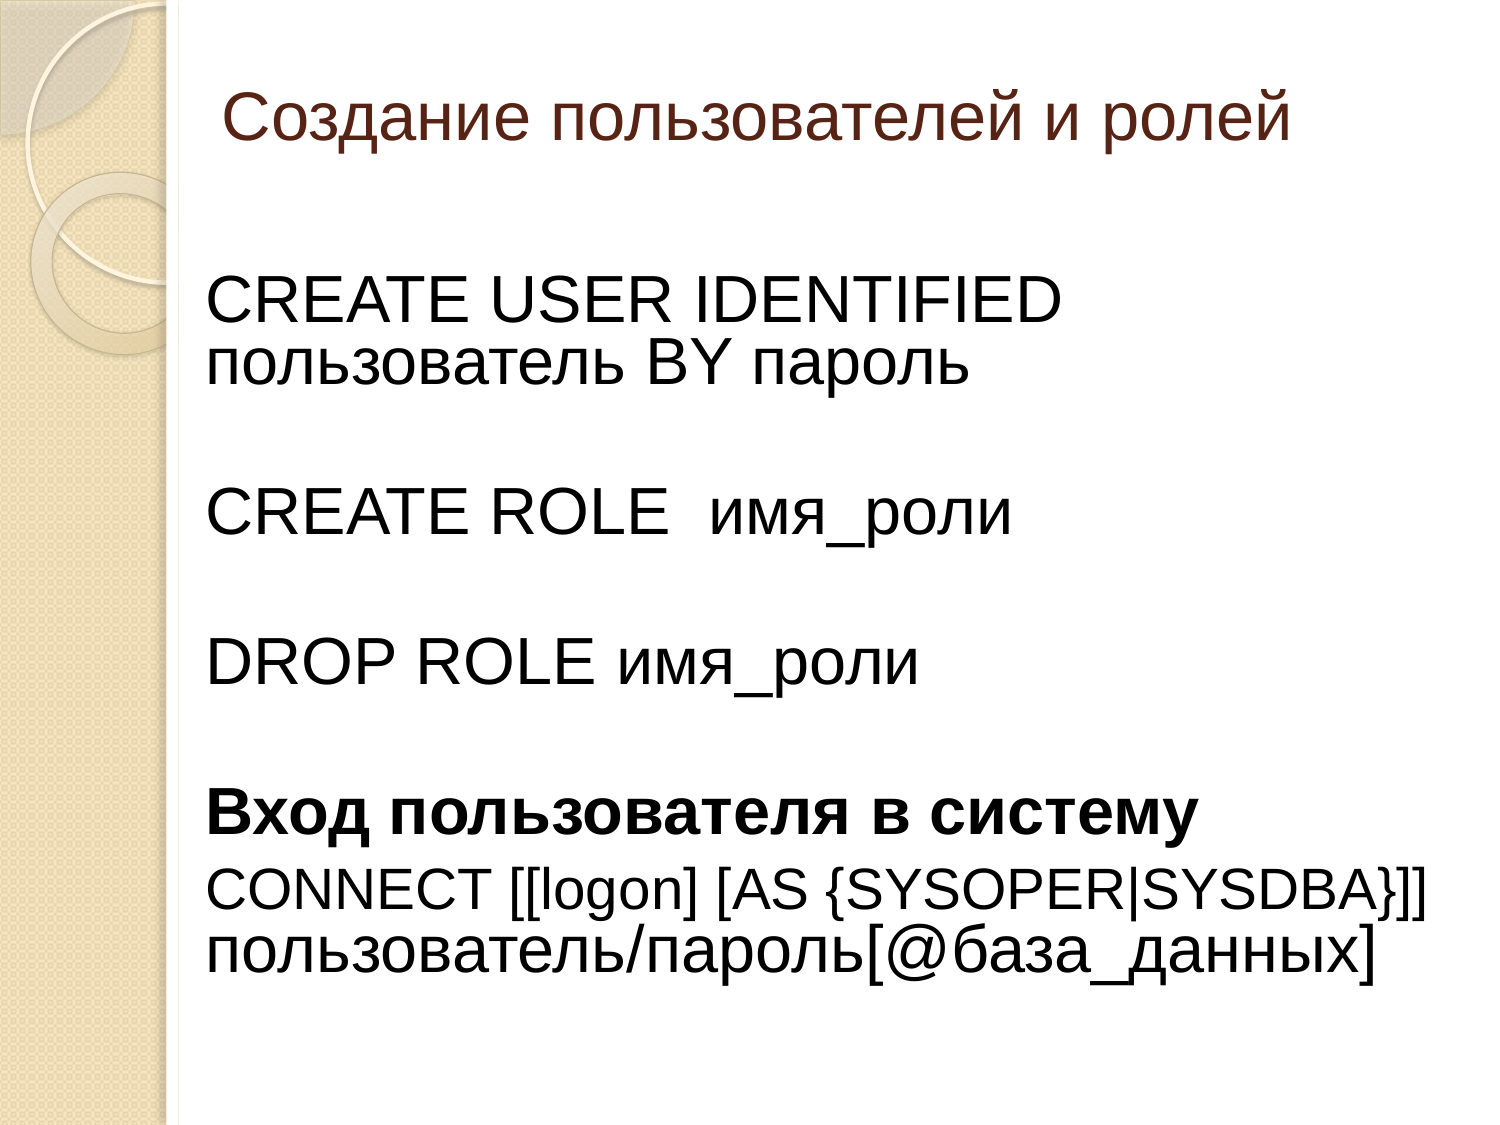

Создание пользователей и ролей
# CREATE USER IDENTIFIED пользователь BY пароль
CREATE ROLE имя_роли
DROP ROLE имя_роли
Вход пользователя в систему
CONNECT [[logon] [AS {SYSOPER|SYSDBA}]] пользователь/пароль[@база_данных]